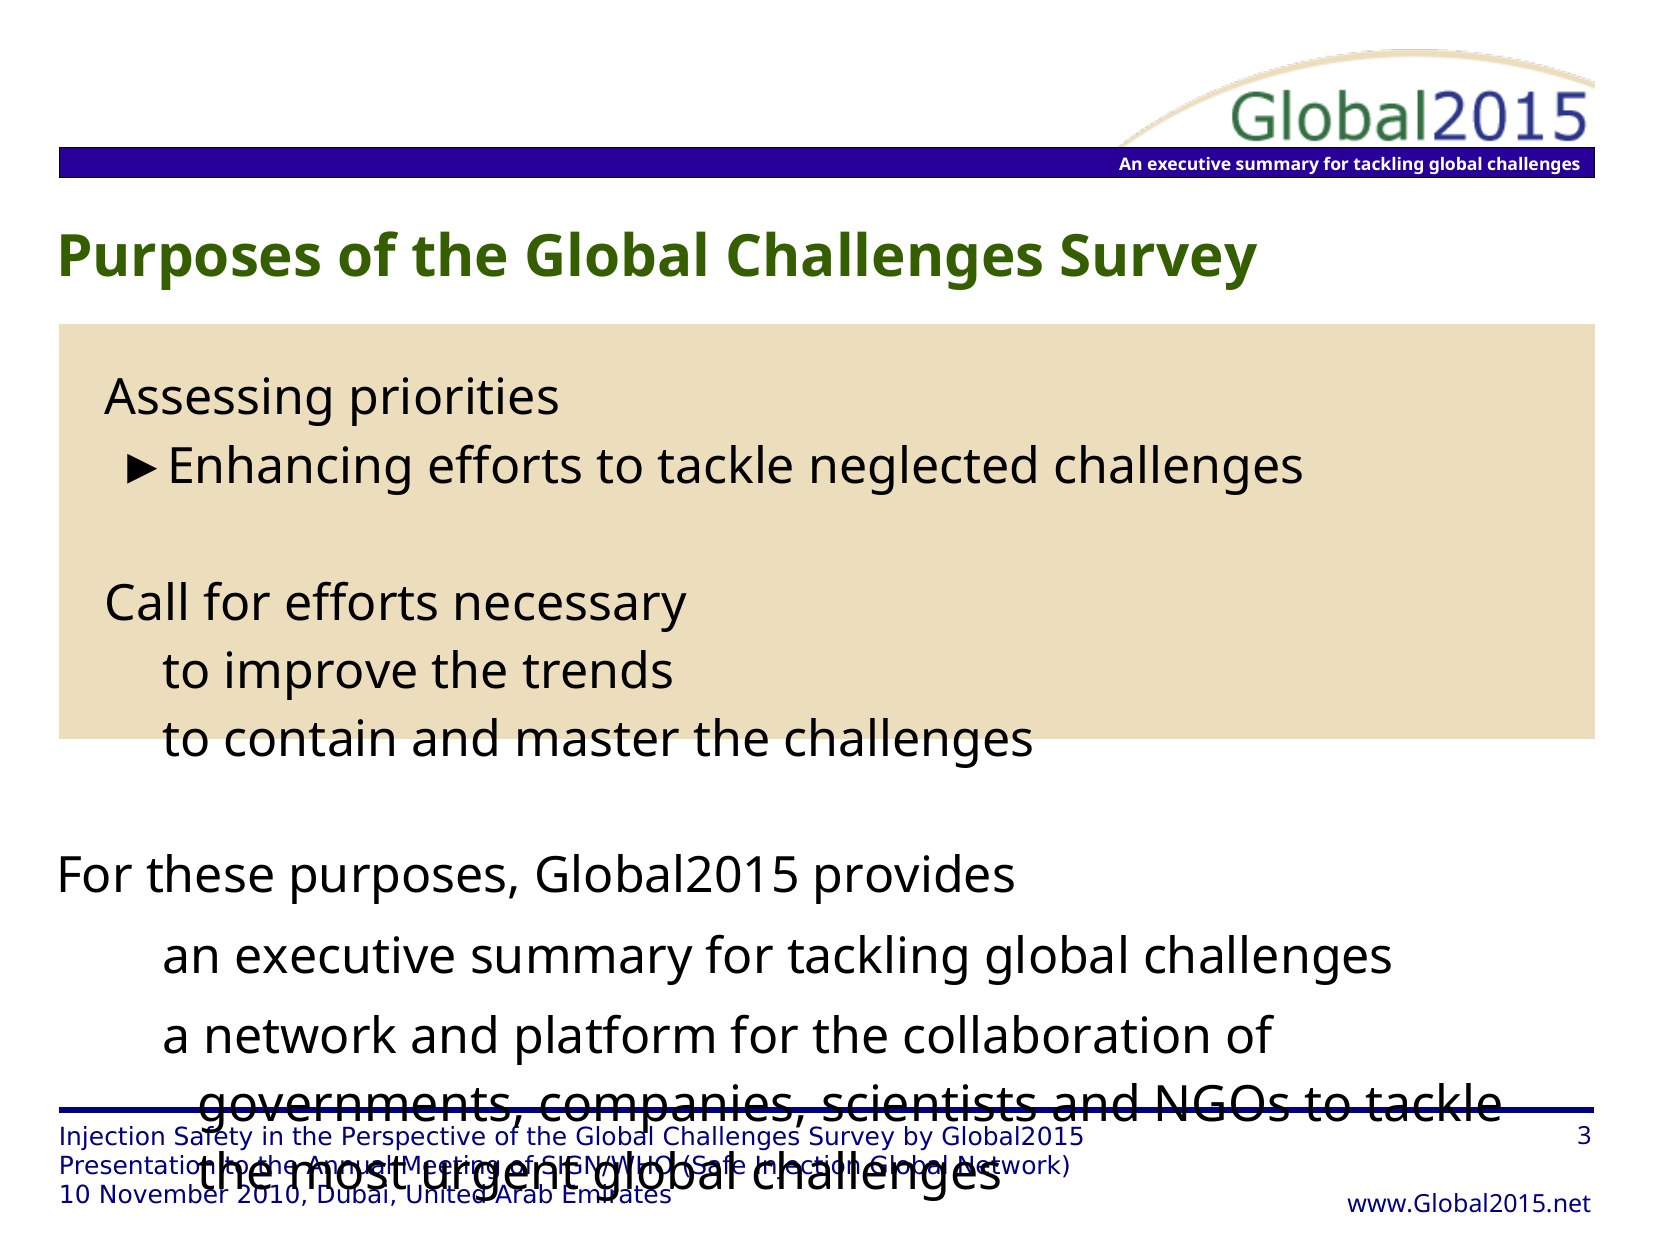

Purposes of the Global Challenges Survey
 Assessing priorities
 ►Enhancing efforts to tackle neglected challenges
 Call for efforts necessary
to improve the trends
to contain and master the challenges
For these purposes, Global2015 provides
an executive summary for tackling global challenges
a network and platform for the collaboration of governments, companies, scientists and NGOs to tackle the most urgent global challenges
Injection Safety in the Perspective of the Global Challenges Survey by Global2015